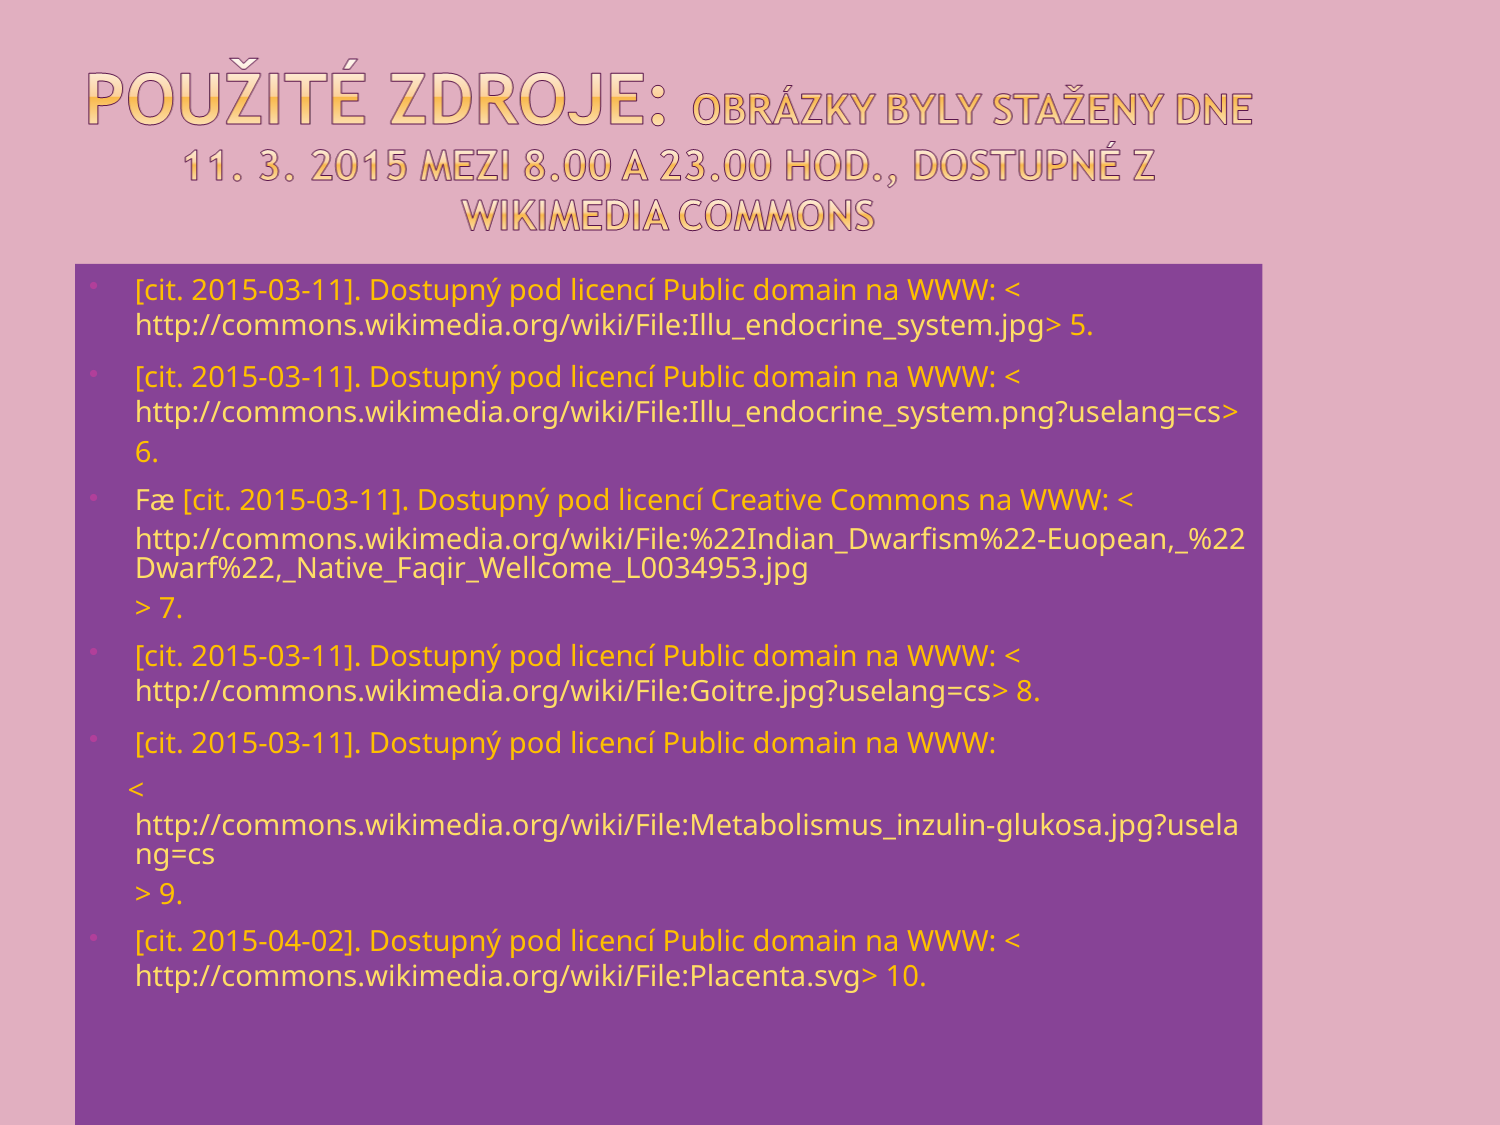

# [cit. 2015-03-11]. Dostupný pod licencí Public domain na WWW: <http://commons.wikimedia.org/wiki/File:Illu_endocrine_system.jpg> 5.
[cit. 2015-03-11]. Dostupný pod licencí Public domain na WWW: <http://commons.wikimedia.org/wiki/File:Illu_endocrine_system.png?uselang=cs> 6.
Fæ [cit. 2015-03-11]. Dostupný pod licencí Creative Commons na WWW: <http://commons.wikimedia.org/wiki/File:%22Indian_Dwarfism%22-Euopean,_%22Dwarf%22,_Native_Faqir_Wellcome_L0034953.jpg> 7.
[cit. 2015-03-11]. Dostupný pod licencí Public domain na WWW: <http://commons.wikimedia.org/wiki/File:Goitre.jpg?uselang=cs> 8.
[cit. 2015-03-11]. Dostupný pod licencí Public domain na WWW:
 <http://commons.wikimedia.org/wiki/File:Metabolismus_inzulin-glukosa.jpg?uselang=cs> 9.
[cit. 2015-04-02]. Dostupný pod licencí Public domain na WWW: <http://commons.wikimedia.org/wiki/File:Placenta.svg> 10.